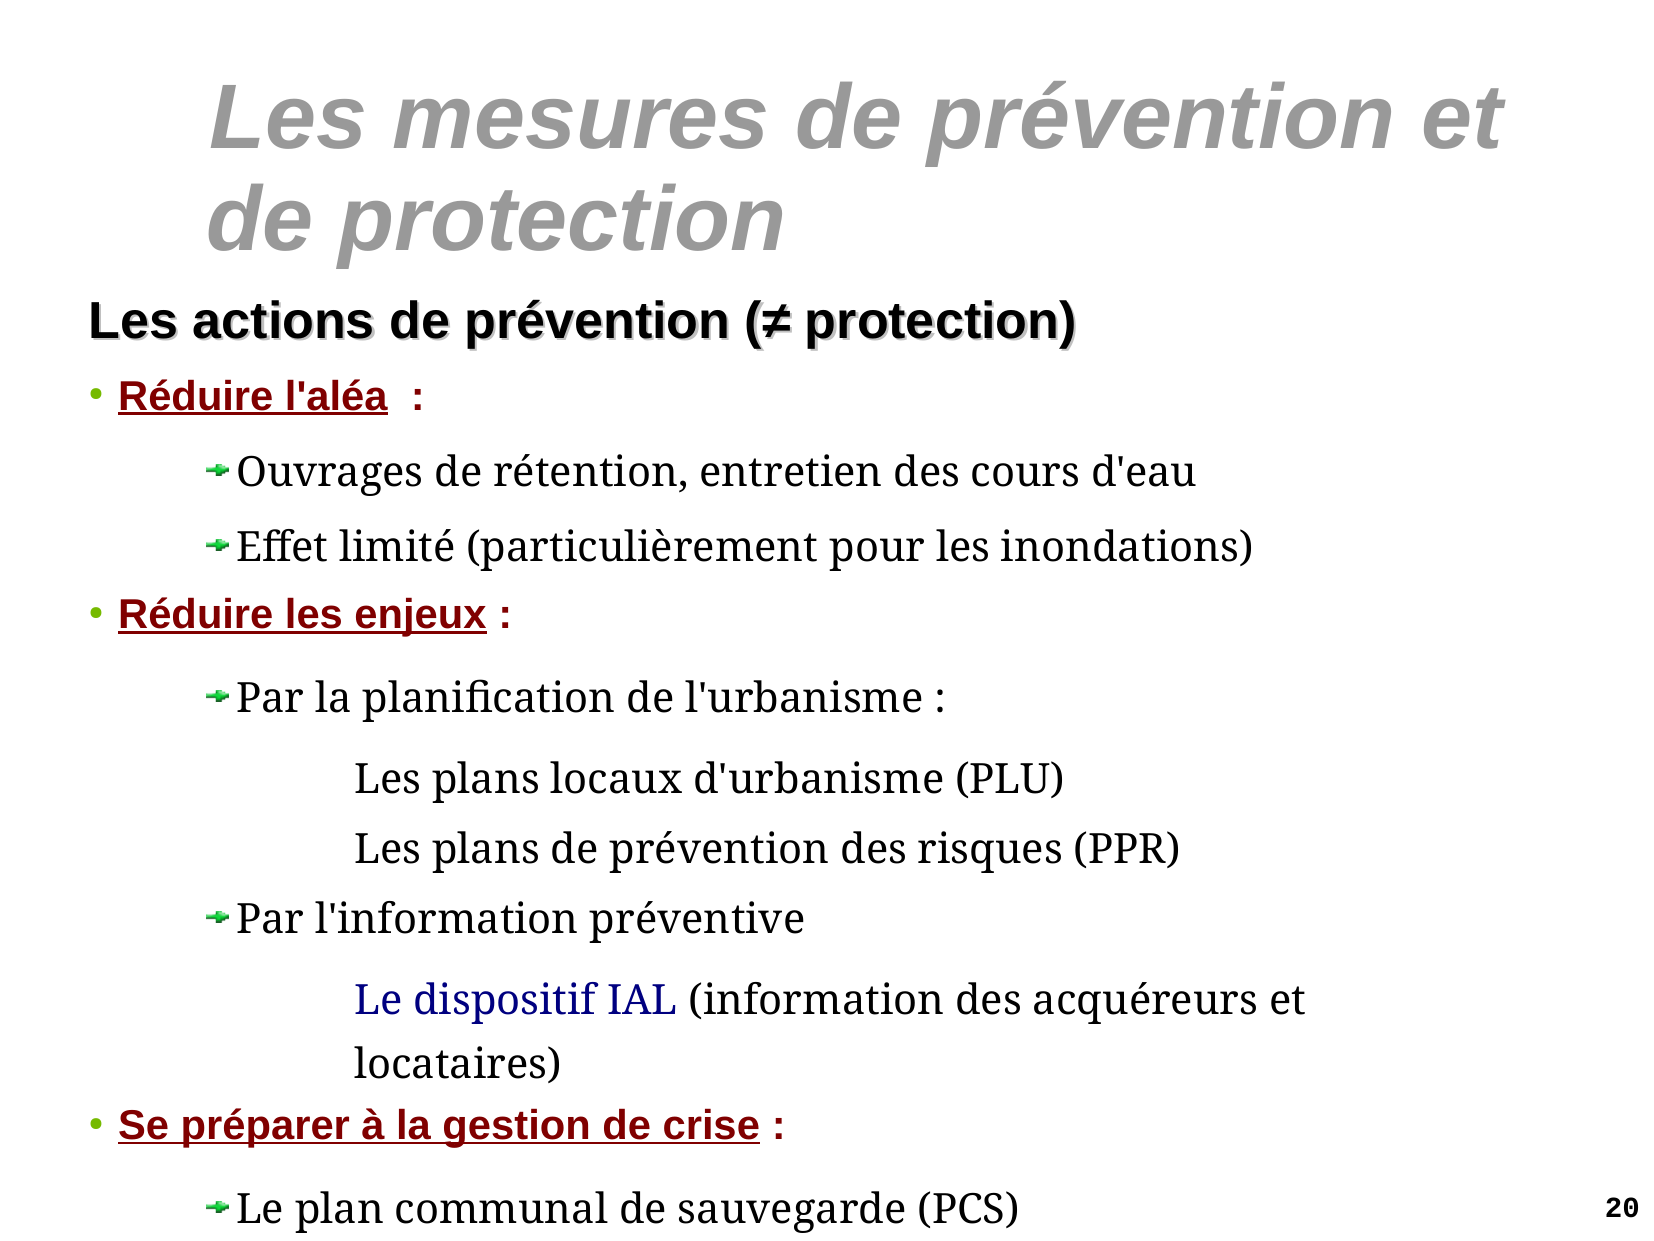

# Les mesures de prévention et de protection
Les actions de prévention (≠ protection)
Réduire l'aléa :
Ouvrages de rétention, entretien des cours d'eau
Effet limité (particulièrement pour les inondations)
Réduire les enjeux :
Par la planification de l'urbanisme :
Les plans locaux d'urbanisme (PLU)
Les plans de prévention des risques (PPR)
Par l'information préventive
Le dispositif IAL (information des acquéreurs et locataires)
Se préparer à la gestion de crise :
Le plan communal de sauvegarde (PCS)
L'organisation de la réponse de sécurité civile (ORSEC)